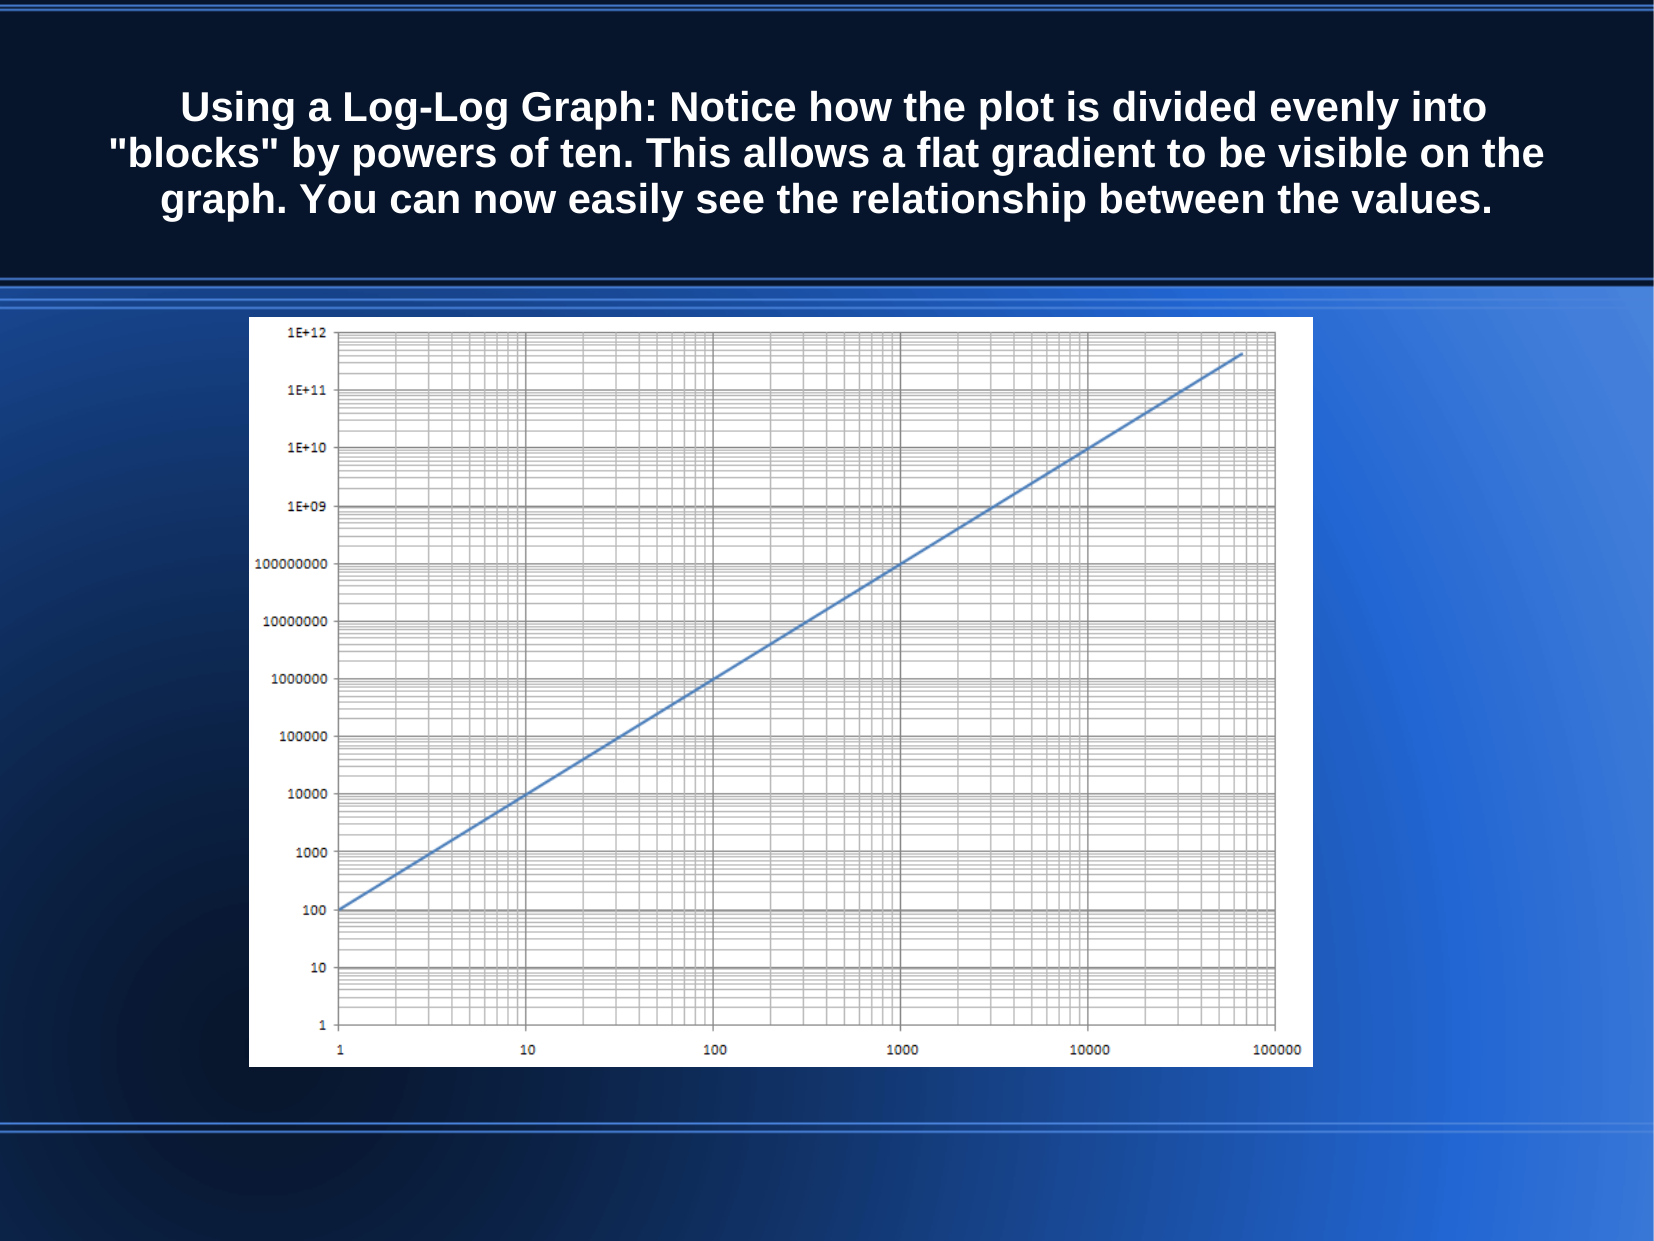

# Using a Log-Log Graph: Notice how the plot is divided evenly into "blocks" by powers of ten. This allows a flat gradient to be visible on the graph. You can now easily see the relationship between the values.